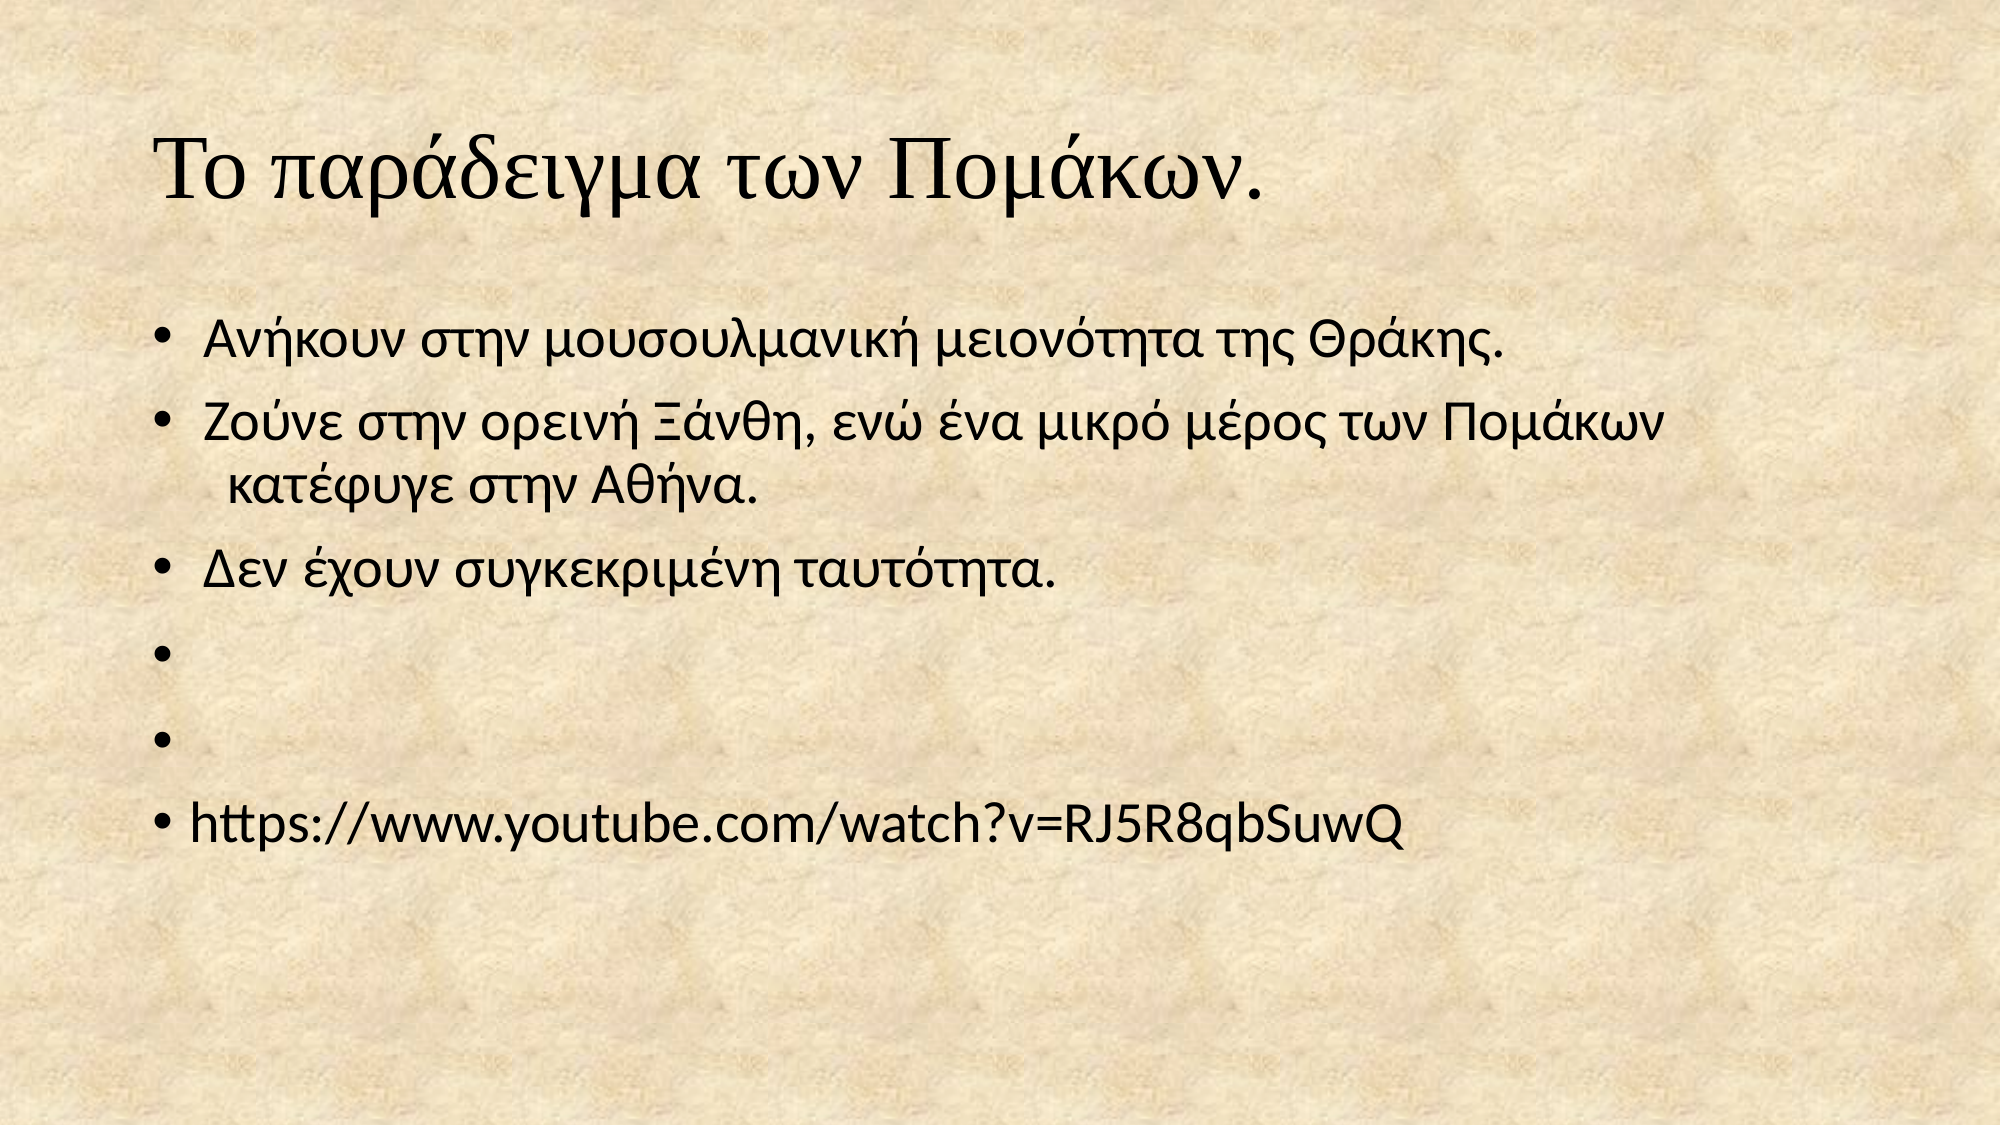

# Το παράδειγμα των Πομάκων.
 Ανήκουν στην μουσουλμανική μειονότητα της Θράκης.
 Ζούνε στην ορεινή Ξάνθη, ενώ ένα μικρό μέρος των Πομάκων κατέφυγε στην Αθήνα.
 Δεν έχουν συγκεκριμένη ταυτότητα.
https://www.youtube.com/watch?v=RJ5R8qbSuwQ